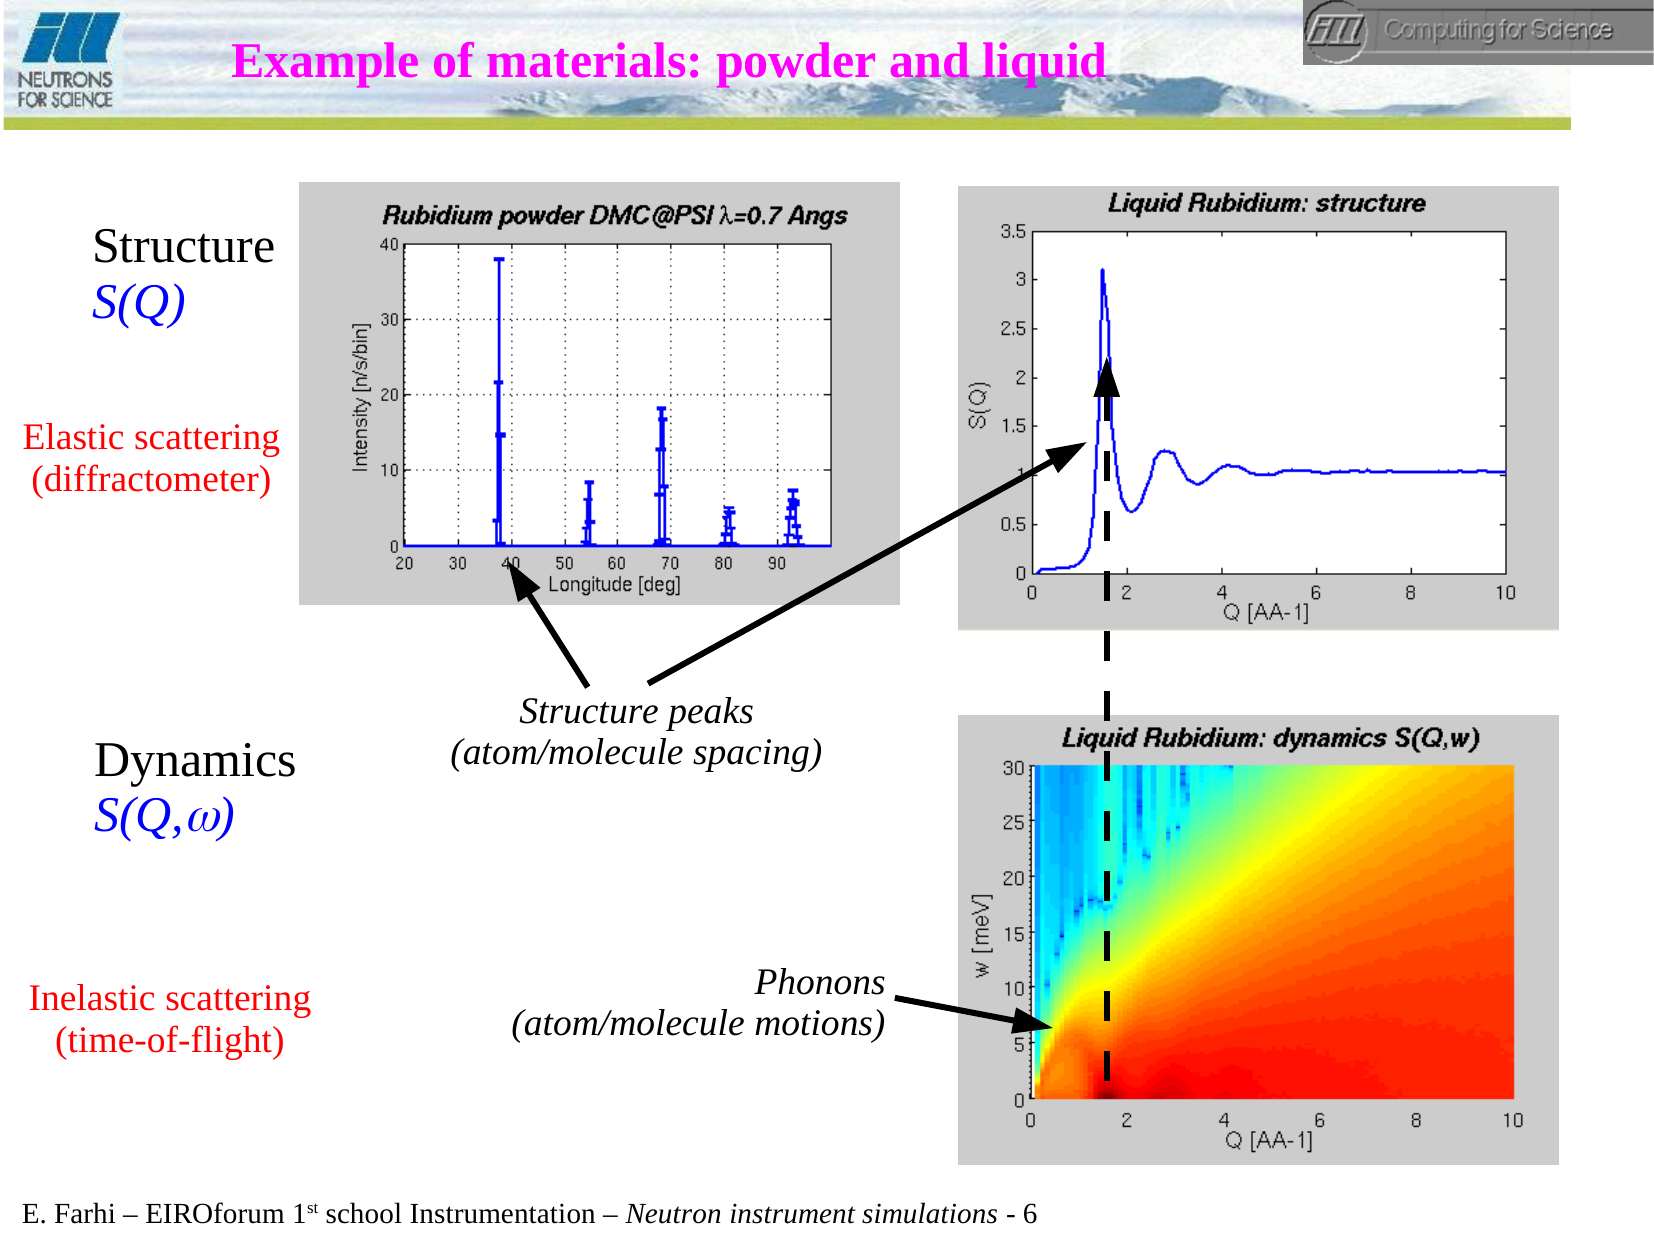

Example of materials: powder and liquid
Structure
S(Q)
Elastic scattering
(diffractometer)
Structure peaks
(atom/molecule spacing)
Dynamics
S(Q,w)
Phonons
(atom/molecule motions)
Inelastic scattering
(time-of-flight)